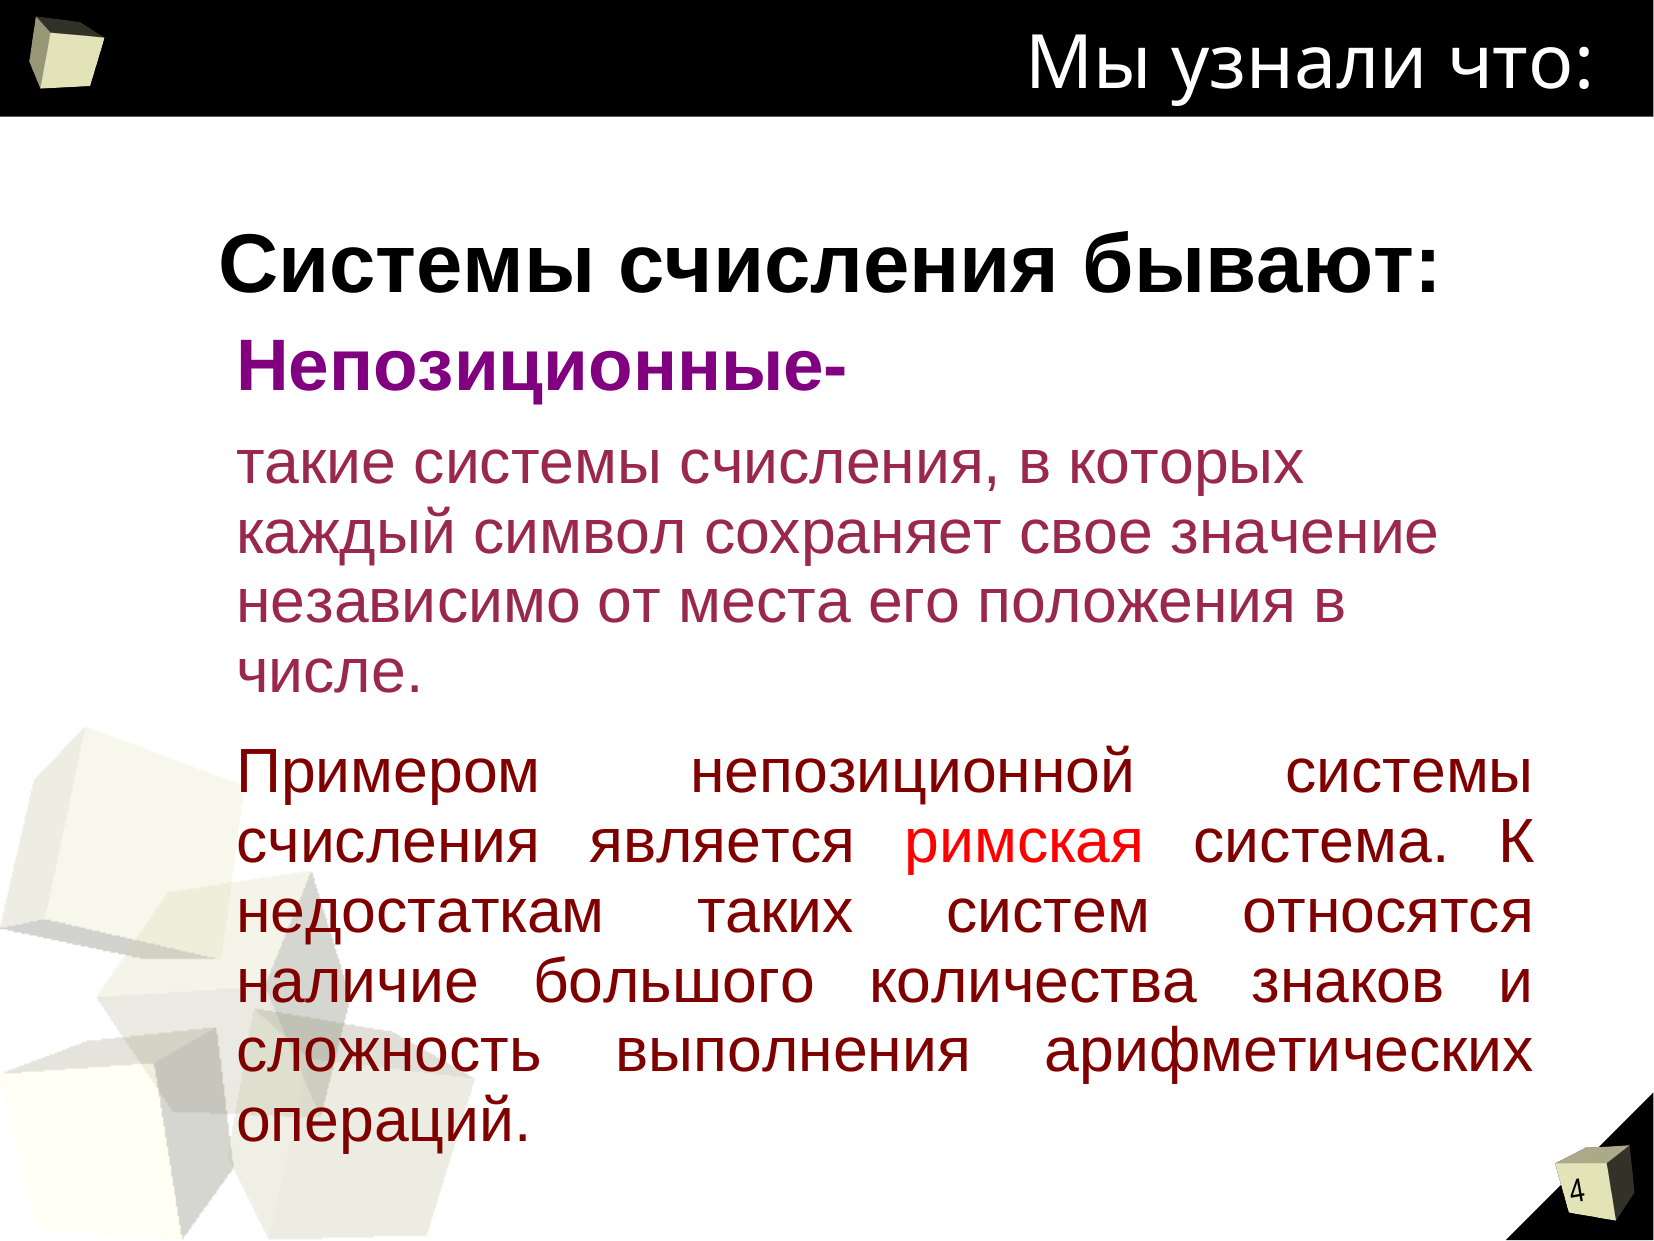

# Мы узнали что:
Системы счисления бывают:
Непозиционные-
такие системы счисления, в которых каждый символ сохраняет свое значение независимо от места его положения в числе.
Примером непозиционной системы счисления является римская система. К недостаткам таких систем относятся наличие большого количества знаков и сложность выполнения арифметических операций.